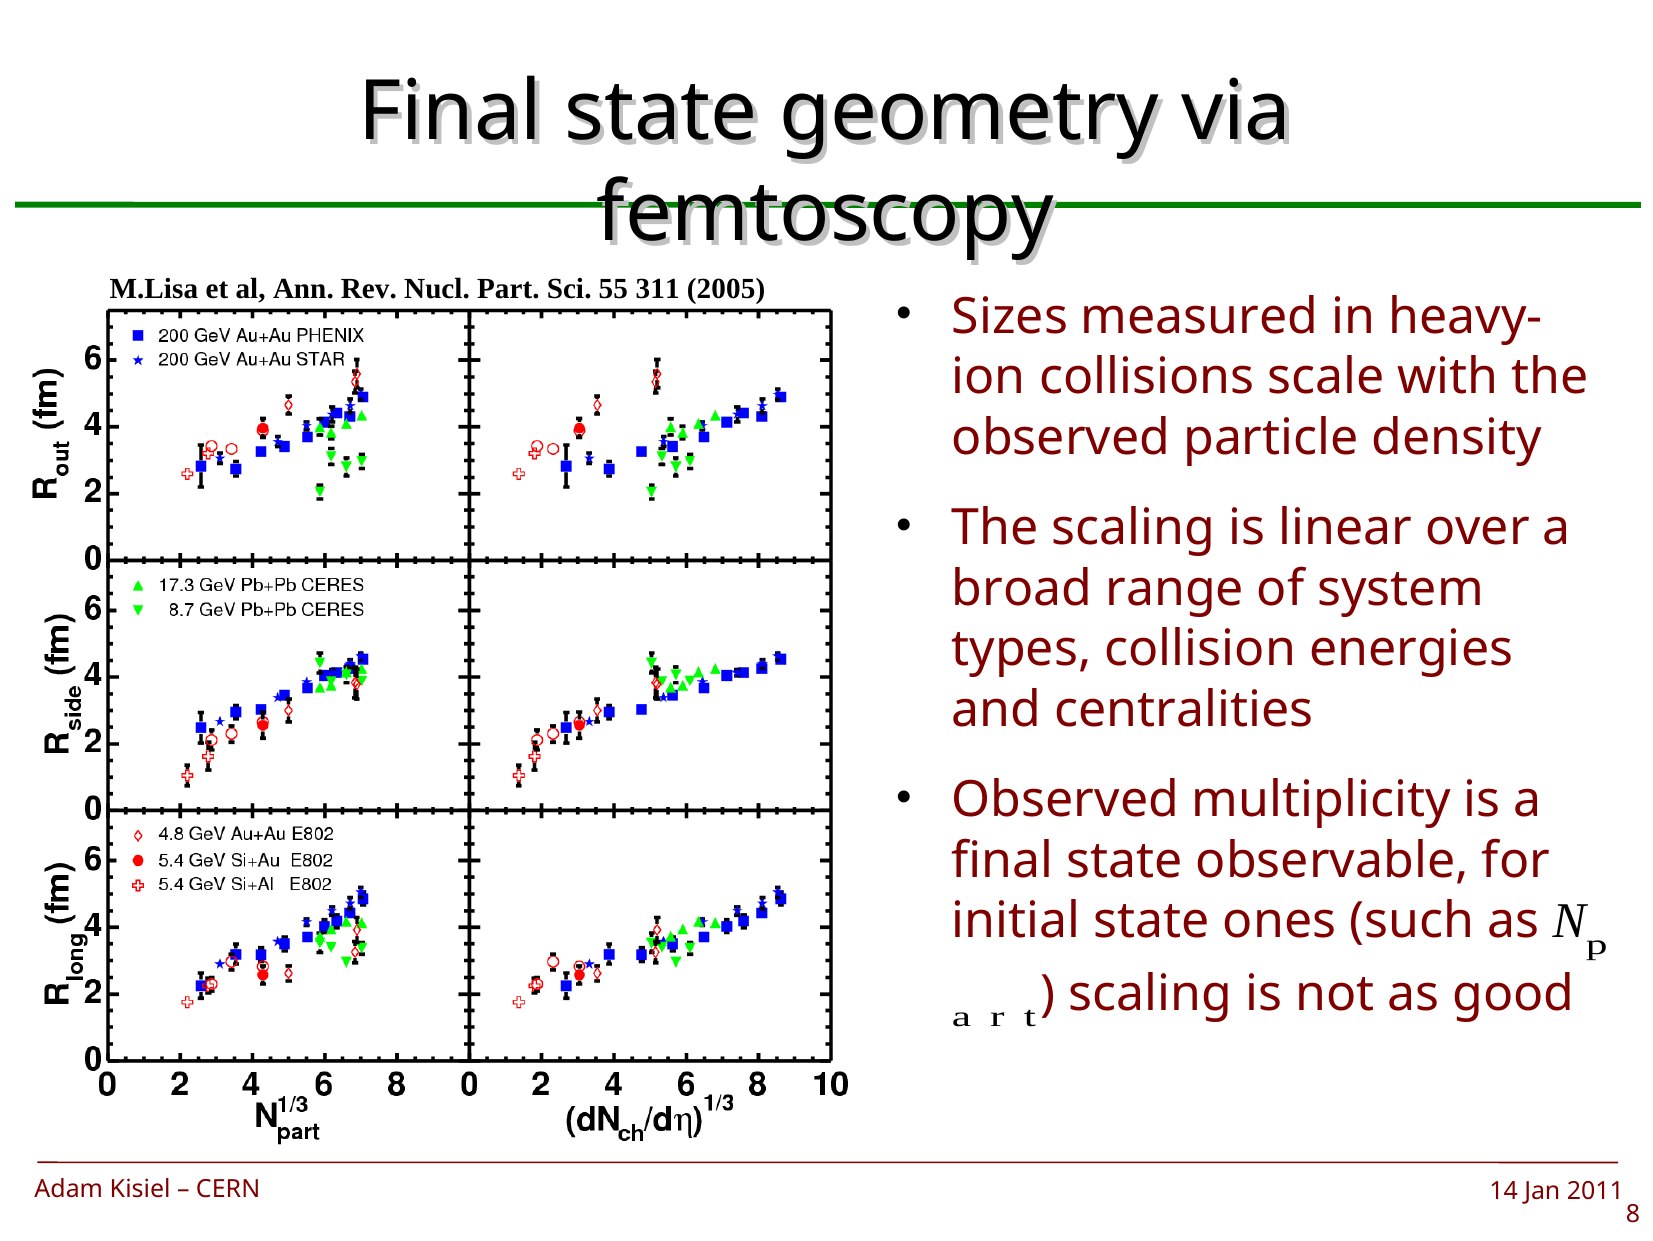

# Final state geometry via femtoscopy
M.Lisa et al, Ann. Rev. Nucl. Part. Sci. 55 311 (2005)
Sizes measured in heavy-ion collisions scale with the observed particle density
The scaling is linear over a broad range of system types, collision energies and centralities
Observed multiplicity is a final state observable, for initial state ones (such as Np a r t) scaling is not as good